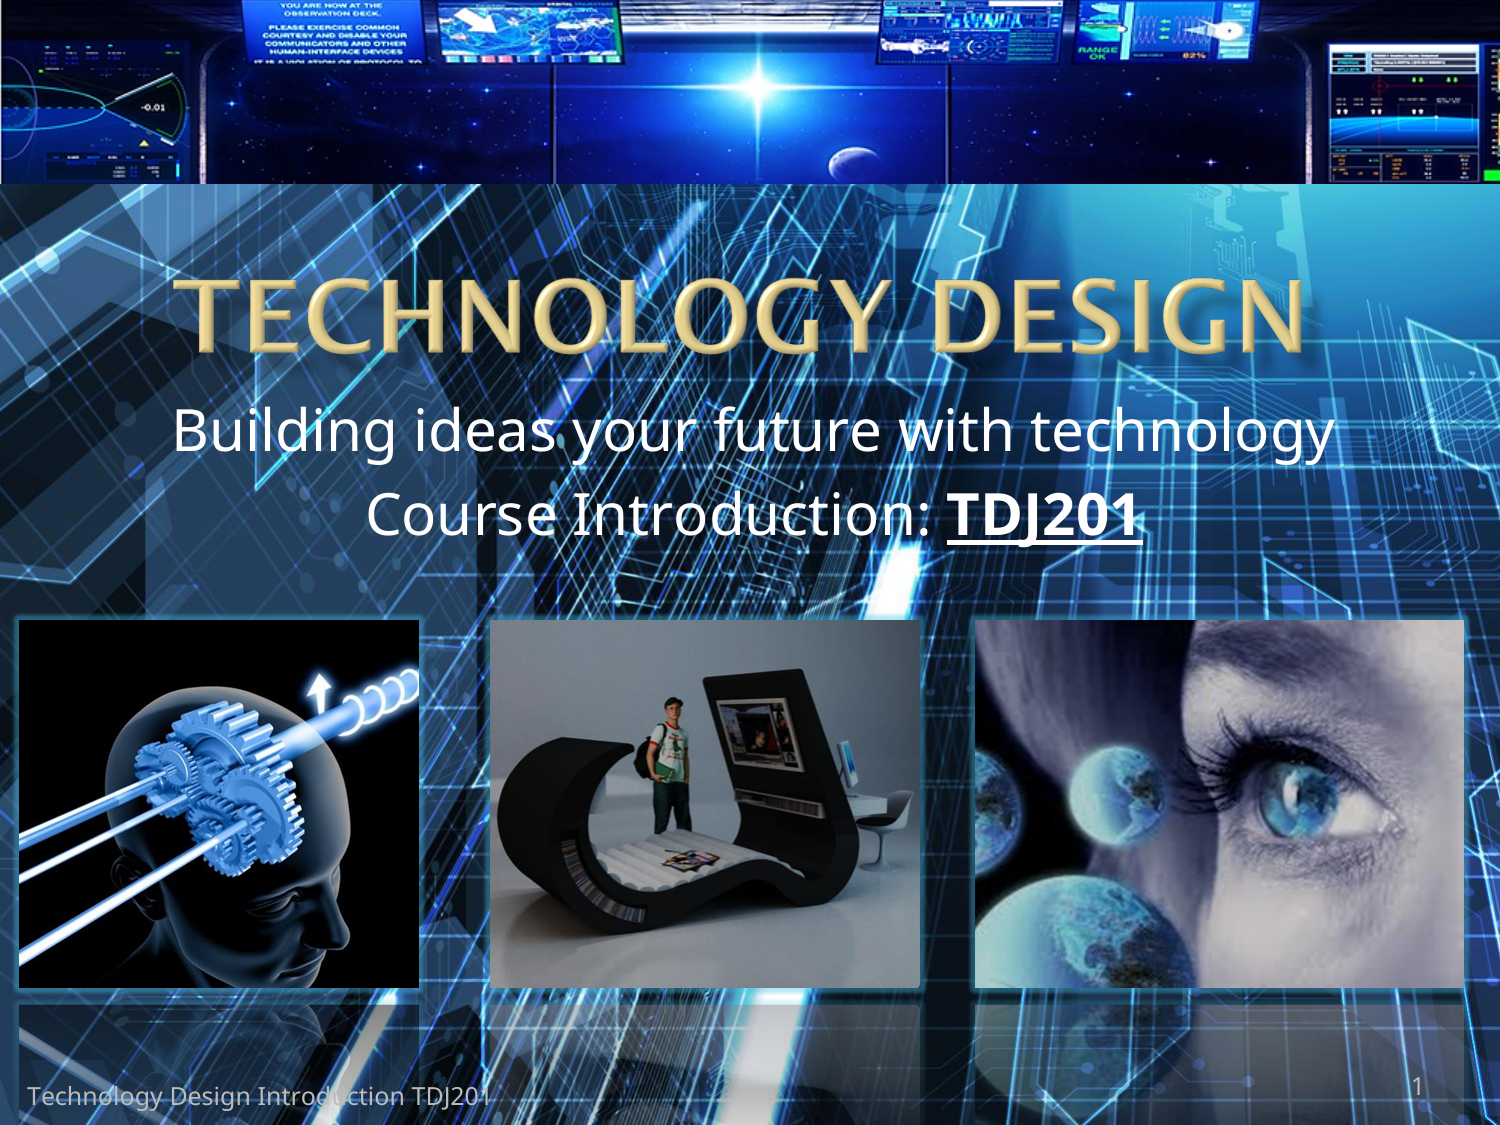

Building ideas your future with technology
Course Introduction: TDJ201
Technology Design Introduction TDJ201